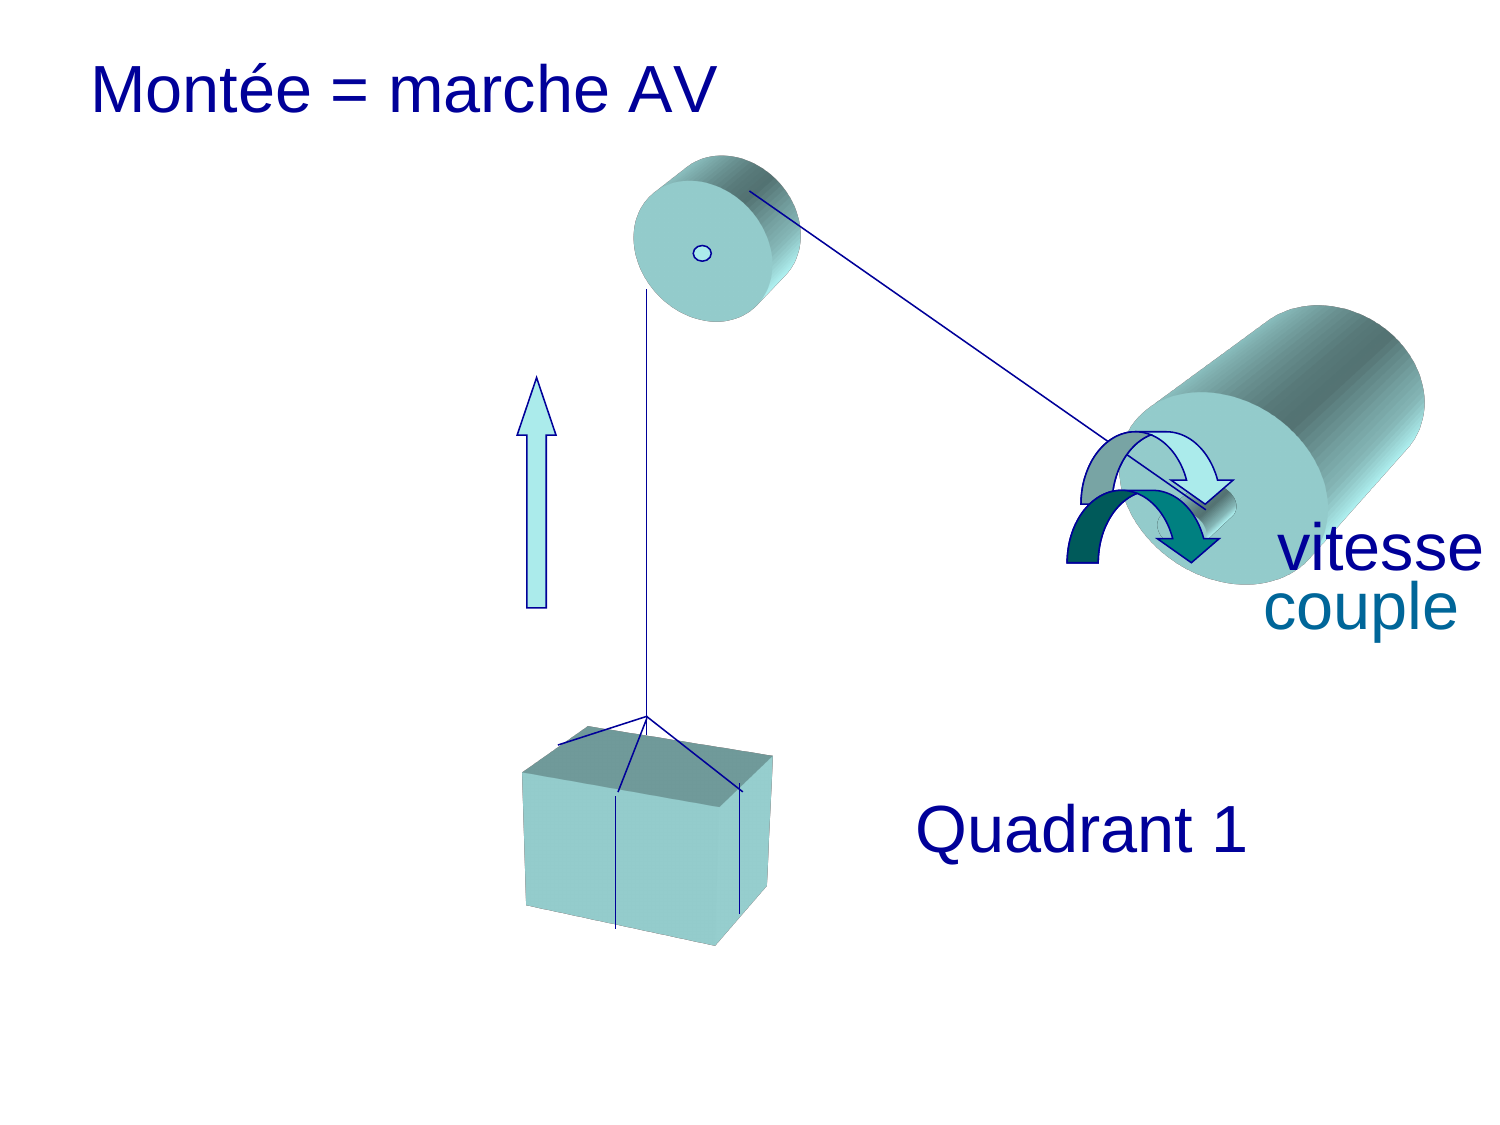

Montée = marche AV
vitesse
couple
Quadrant 1